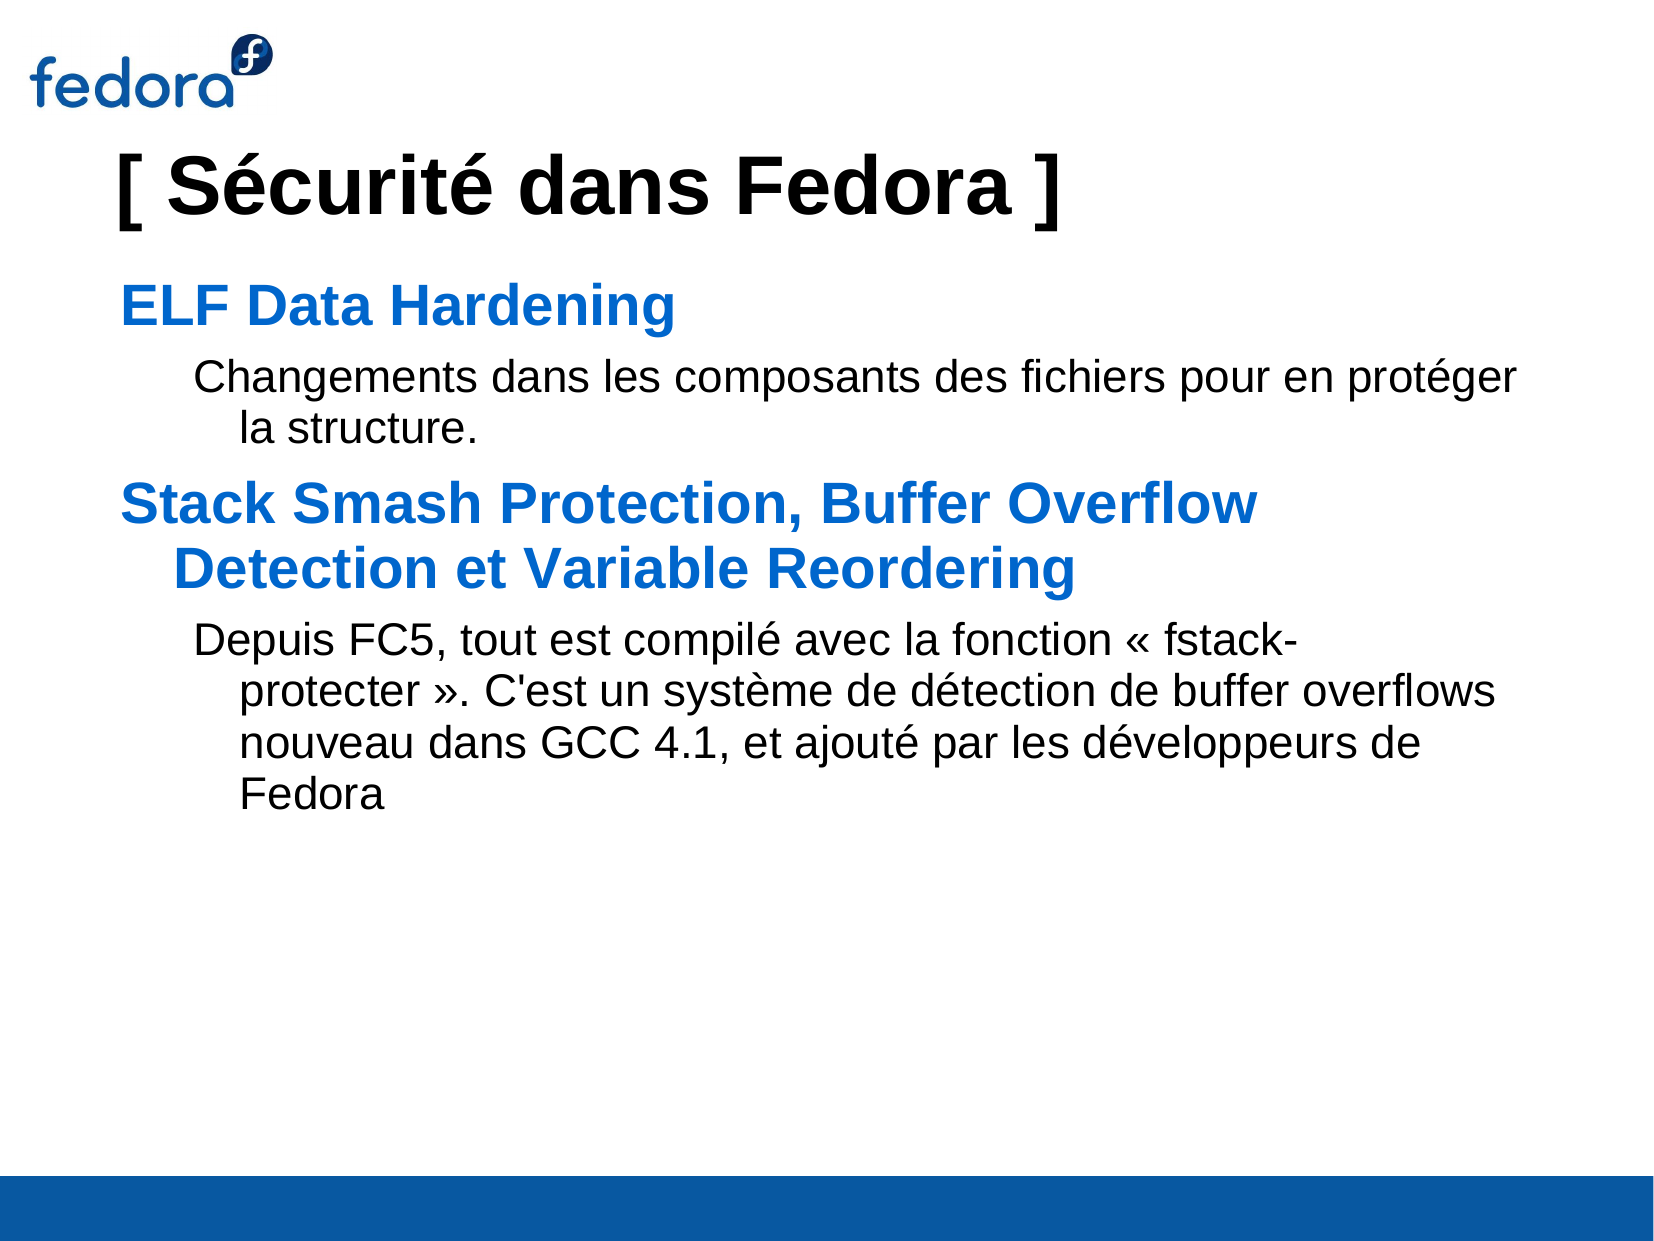

# [ Sécurité dans Fedora ]
ELF Data Hardening
Changements dans les composants des fichiers pour en protéger la structure.
Stack Smash Protection, Buffer Overflow Detection et Variable Reordering
Depuis FC5, tout est compilé avec la fonction « fstack-protecter ». C'est un système de détection de buffer overflows nouveau dans GCC 4.1, et ajouté par les développeurs de Fedora